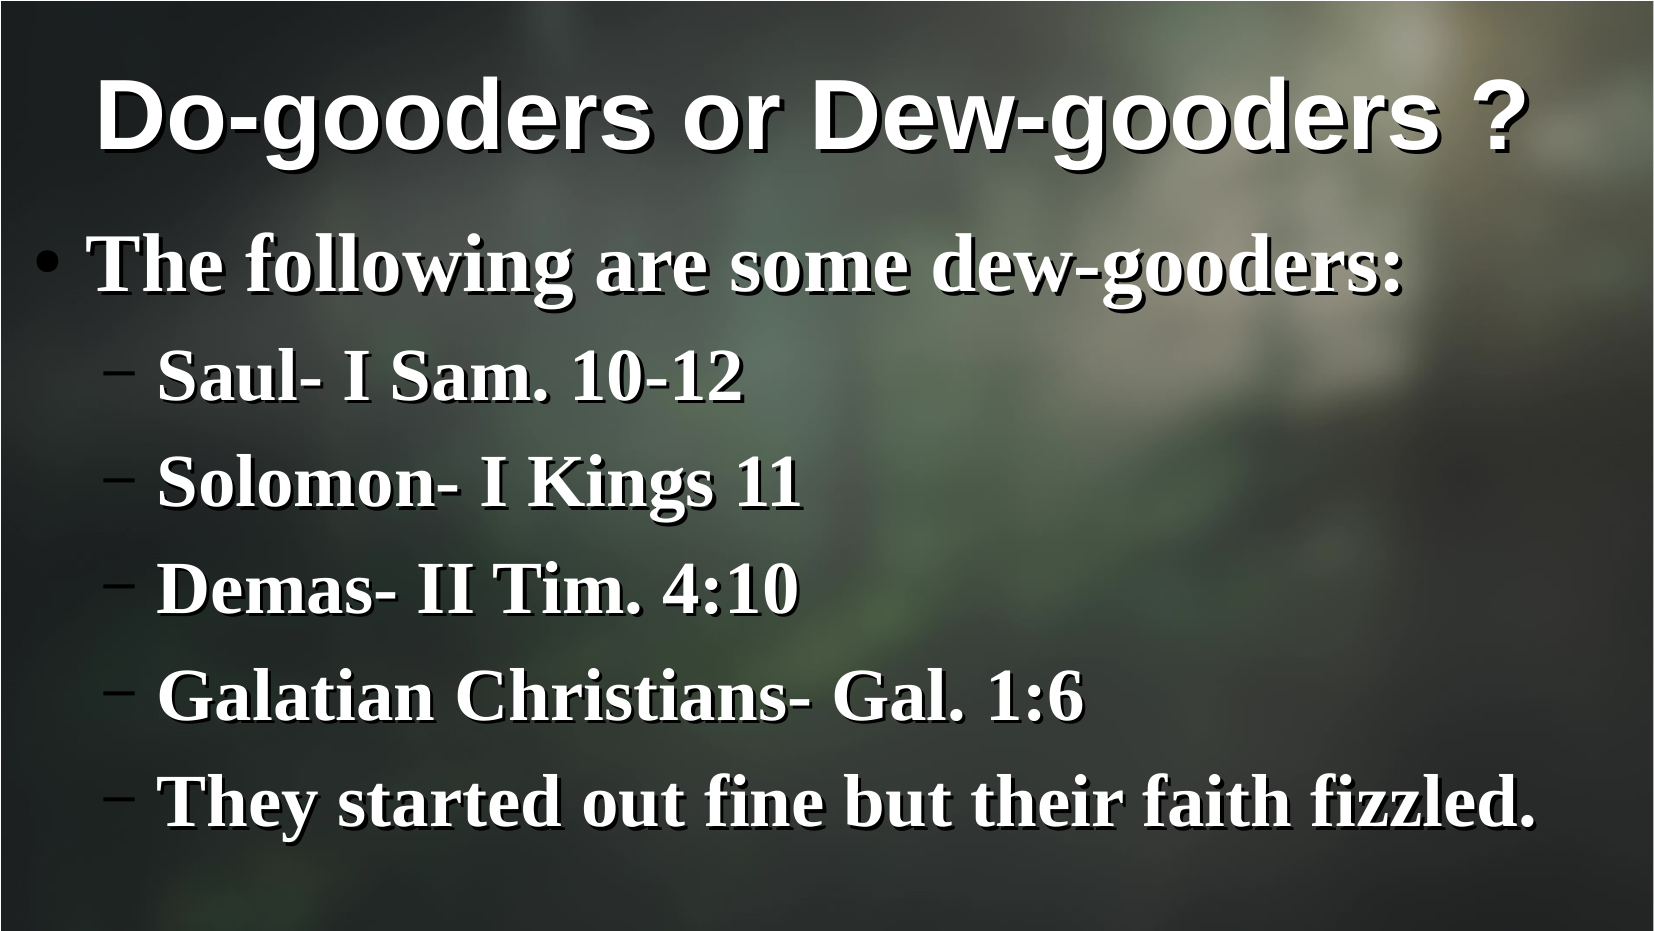

# Do-gooders or Dew-gooders ?
The following are some dew-gooders:
Saul- I Sam. 10-12
Solomon- I Kings 11
Demas- II Tim. 4:10
Galatian Christians- Gal. 1:6
They started out fine but their faith fizzled.